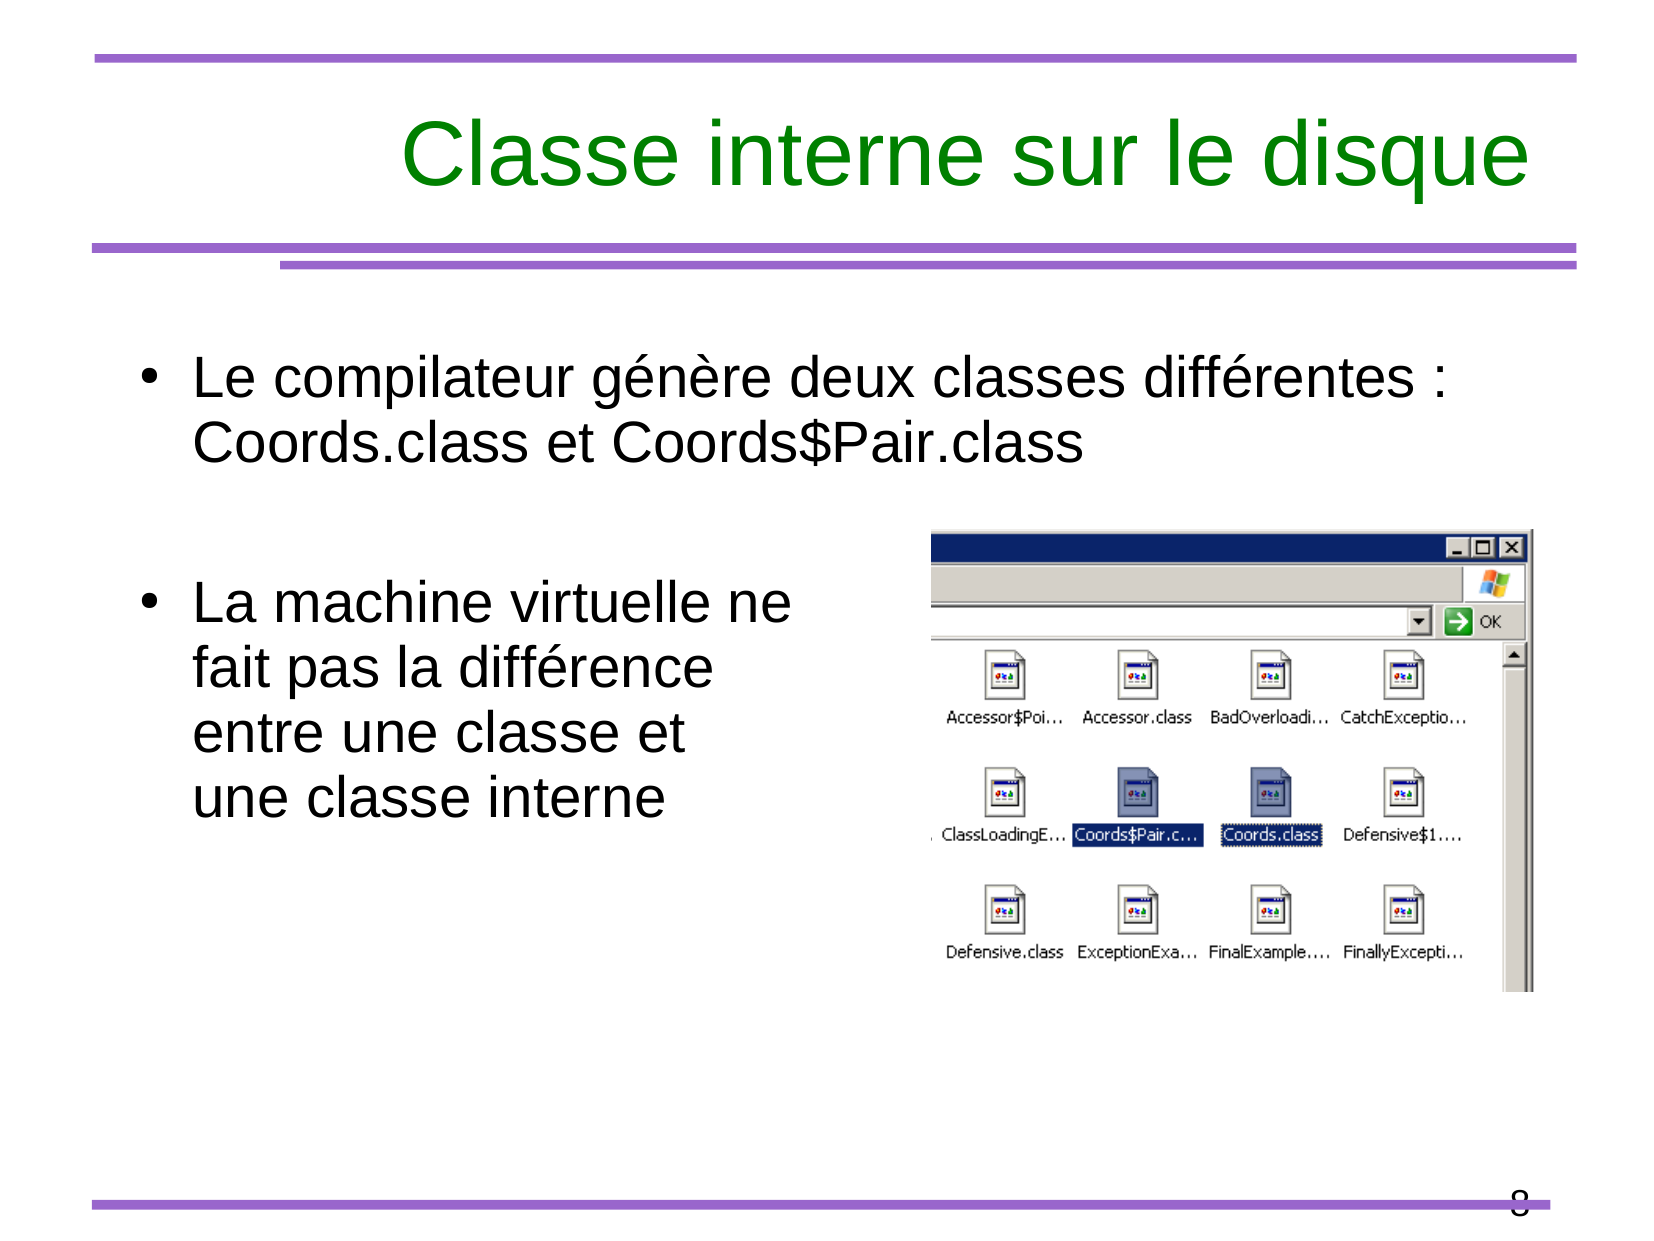

# Classe interne sur le disque
Le compilateur génère deux classes différentes : Coords.class et Coords$Pair.class
La machine virtuelle ne
fait pas la différence
entre une classe et
une classe interne